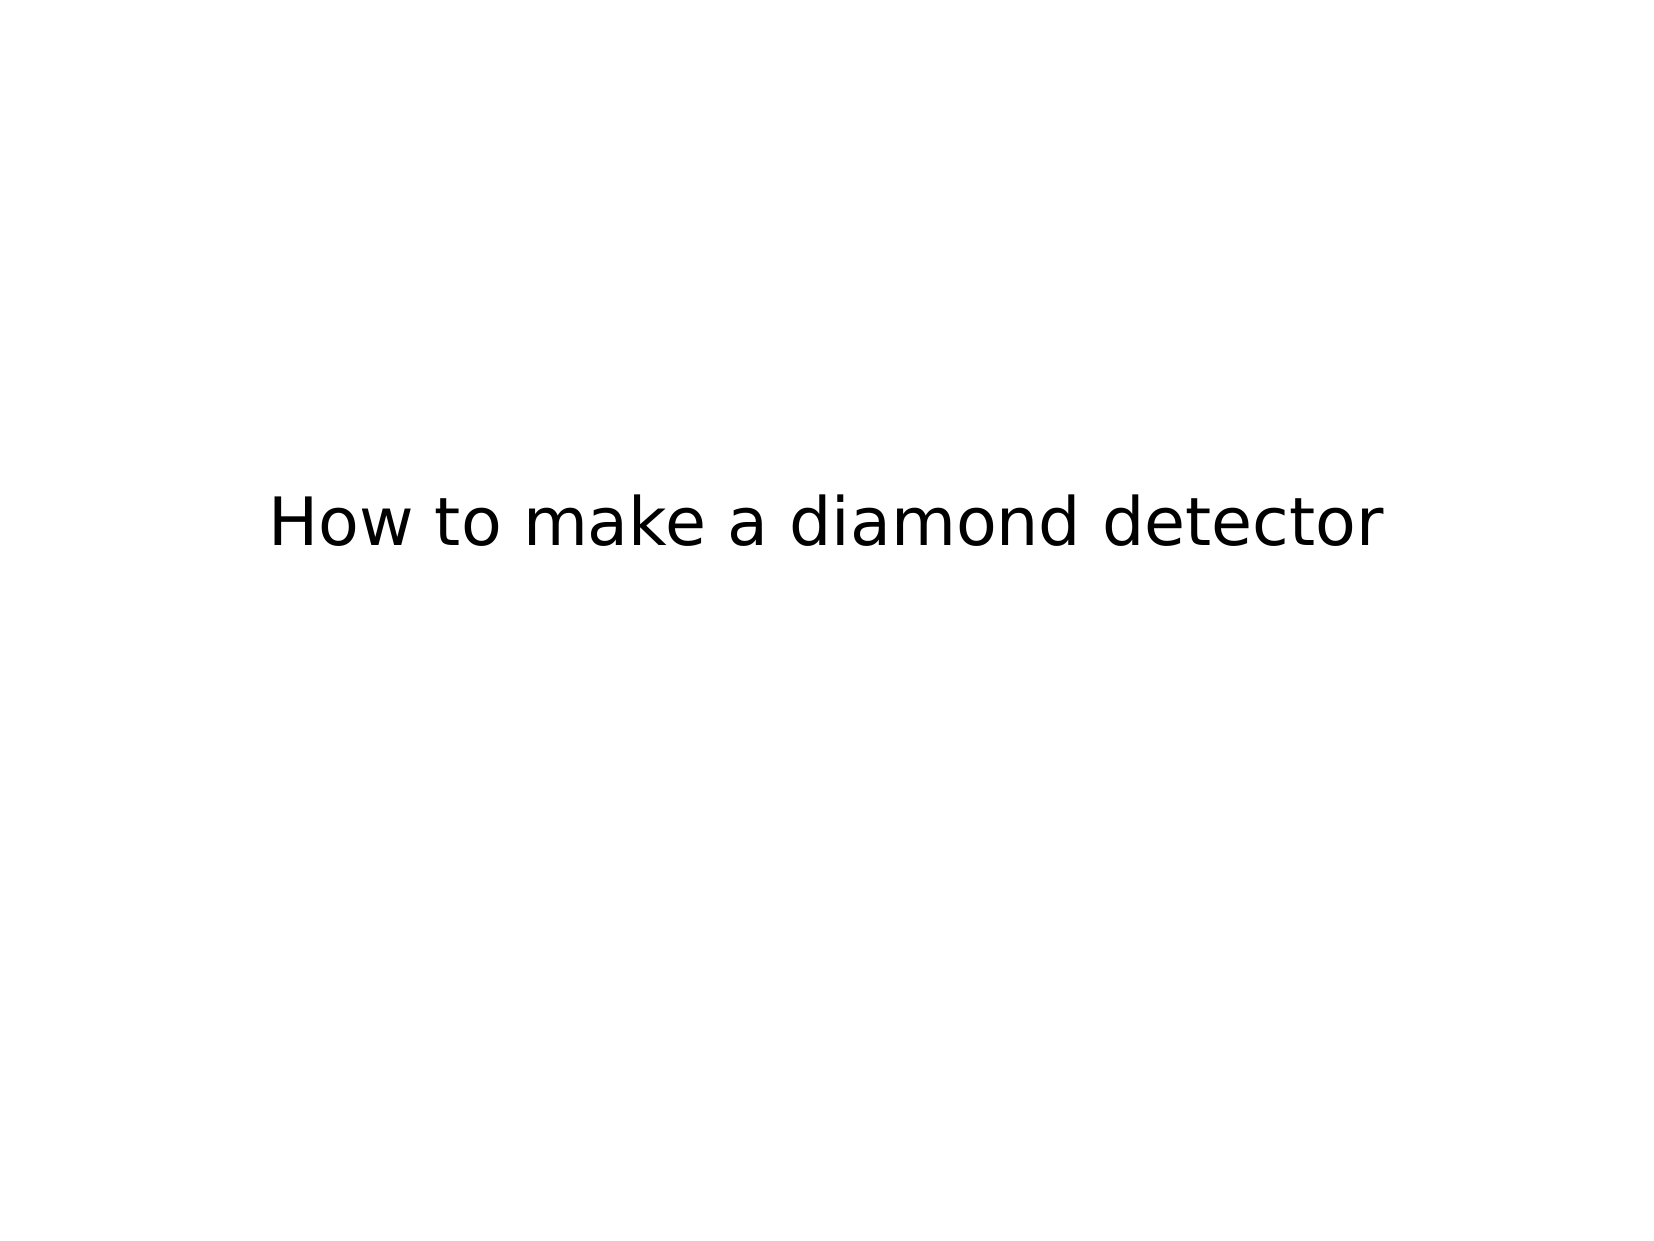

# How to make a diamond detector